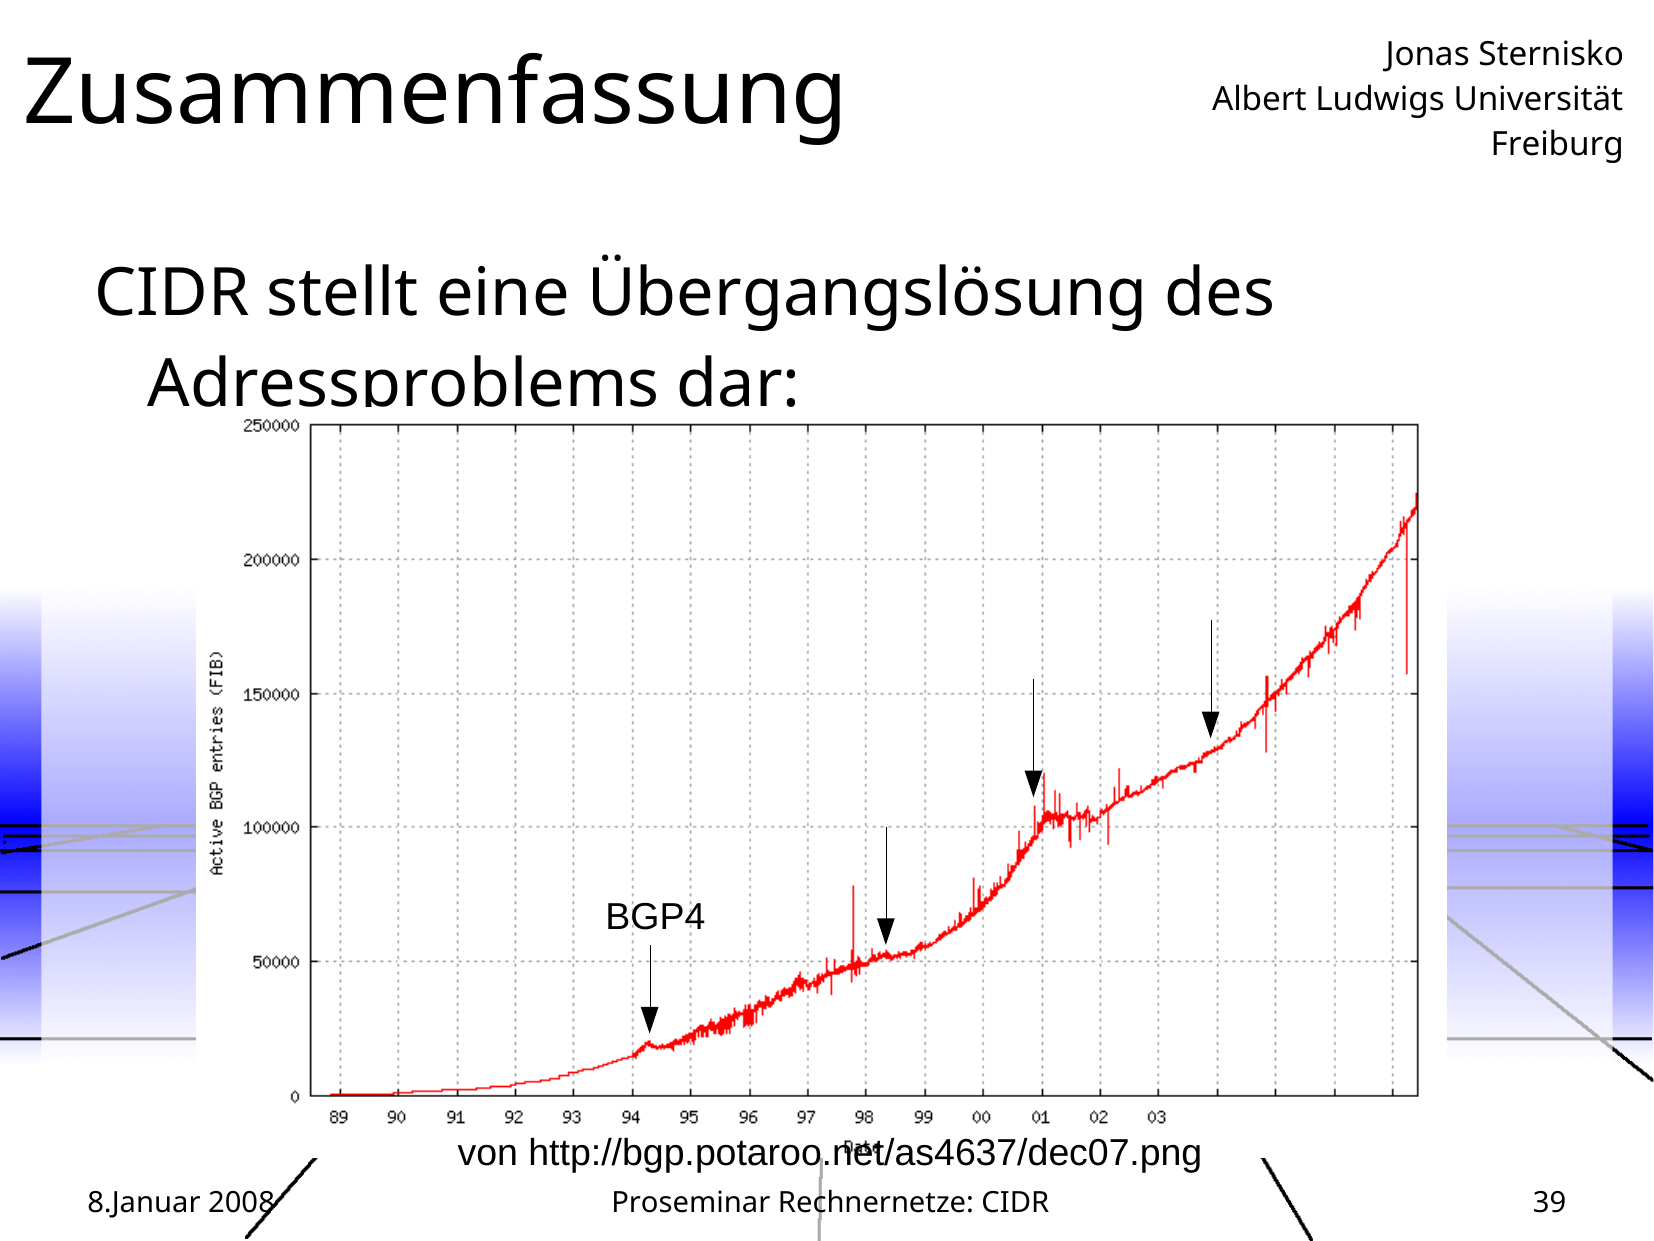

# Zusammenfassung
CIDR stellt eine Übergangslösung des Adressproblems dar:
BGP4
von http://bgp.potaroo.net/as4637/dec07.png
8.Januar 2008
Proseminar Rechnernetze: CIDR
39